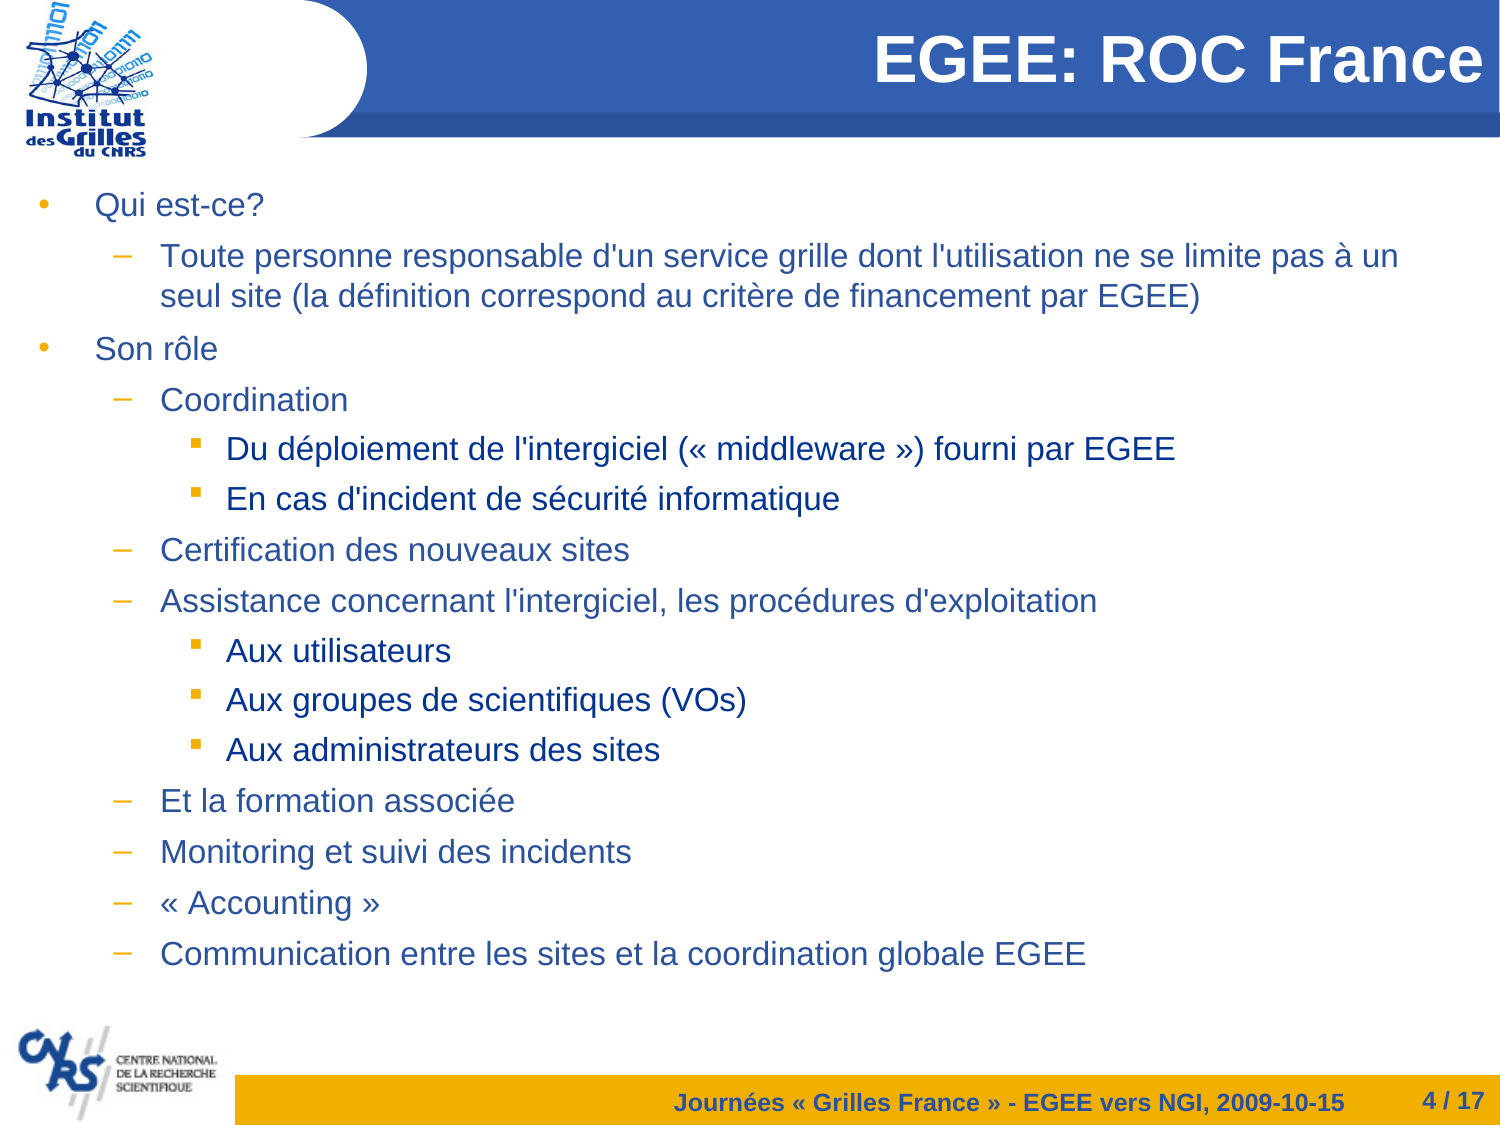

# EGEE: ROC France
Qui est-ce?
Toute personne responsable d'un service grille dont l'utilisation ne se limite pas à un seul site (la définition correspond au critère de financement par EGEE)
Son rôle
Coordination
Du déploiement de l'intergiciel (« middleware ») fourni par EGEE
En cas d'incident de sécurité informatique
Certification des nouveaux sites
Assistance concernant l'intergiciel, les procédures d'exploitation
Aux utilisateurs
Aux groupes de scientifiques (VOs)
Aux administrateurs des sites
Et la formation associée
Monitoring et suivi des incidents
« Accounting »
Communication entre les sites et la coordination globale EGEE
Journées « Grilles France » - EGEE vers NGI, 2009-10-15